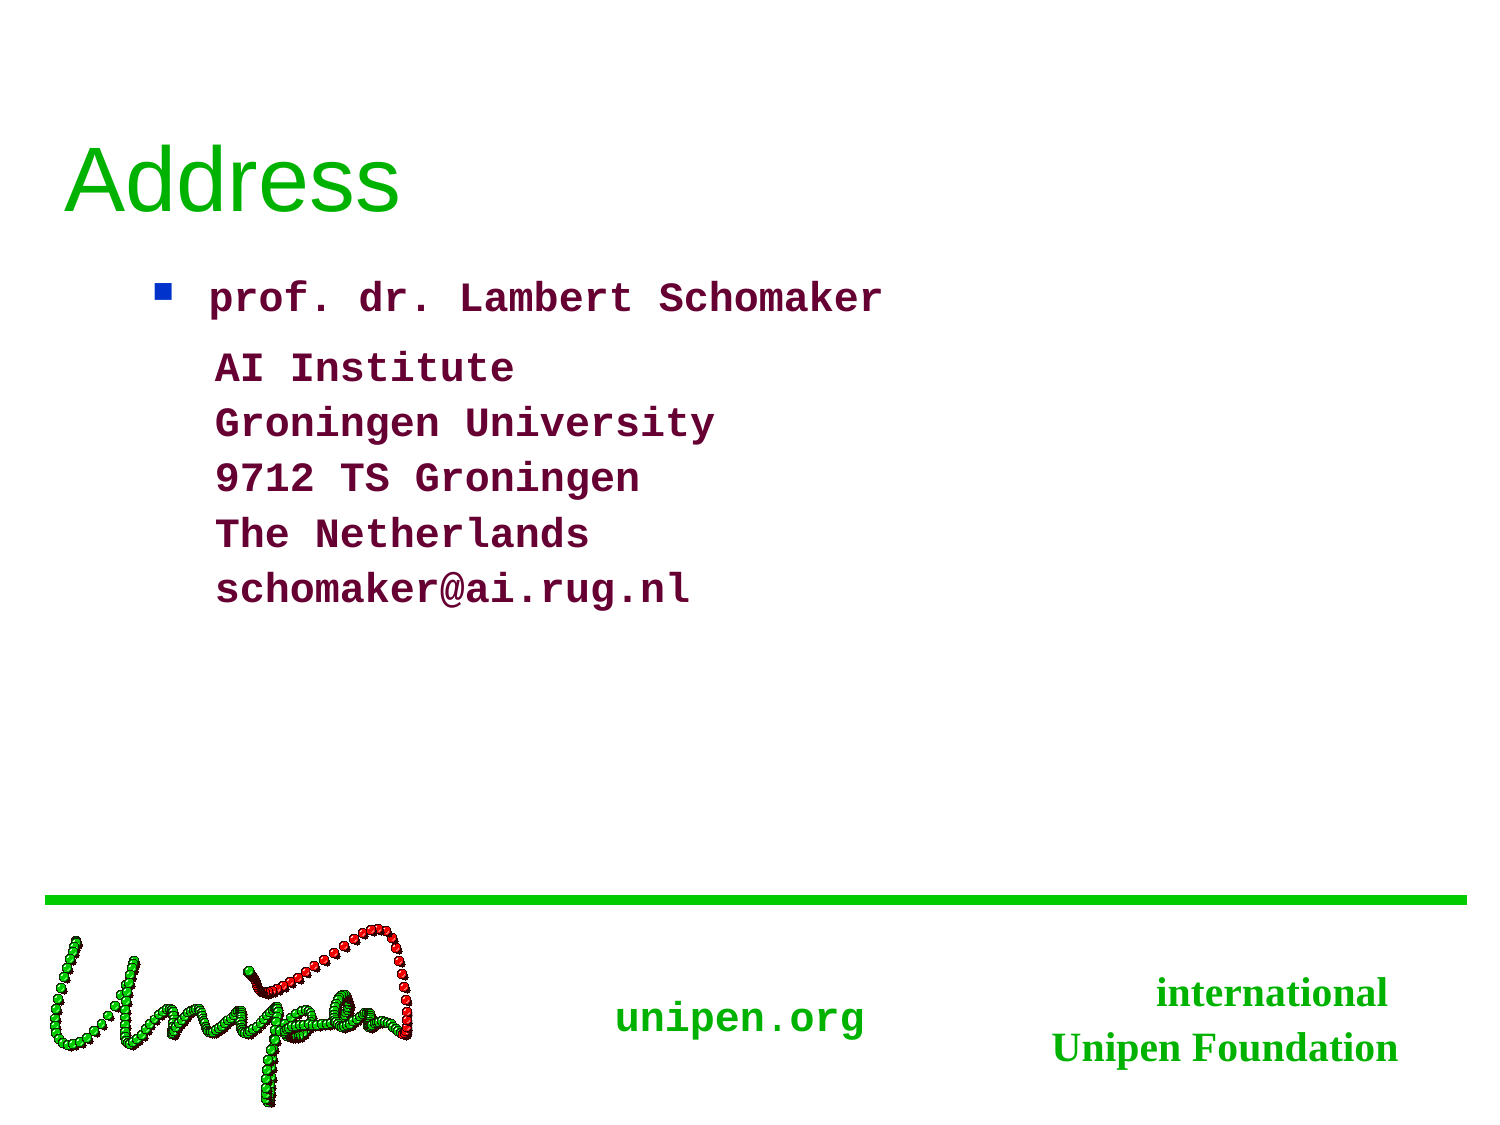

# Address
prof. dr. Lambert Schomaker
AI Institute
Groningen University
9712 TS Groningen
The Netherlands
schomaker@ai.rug.nl